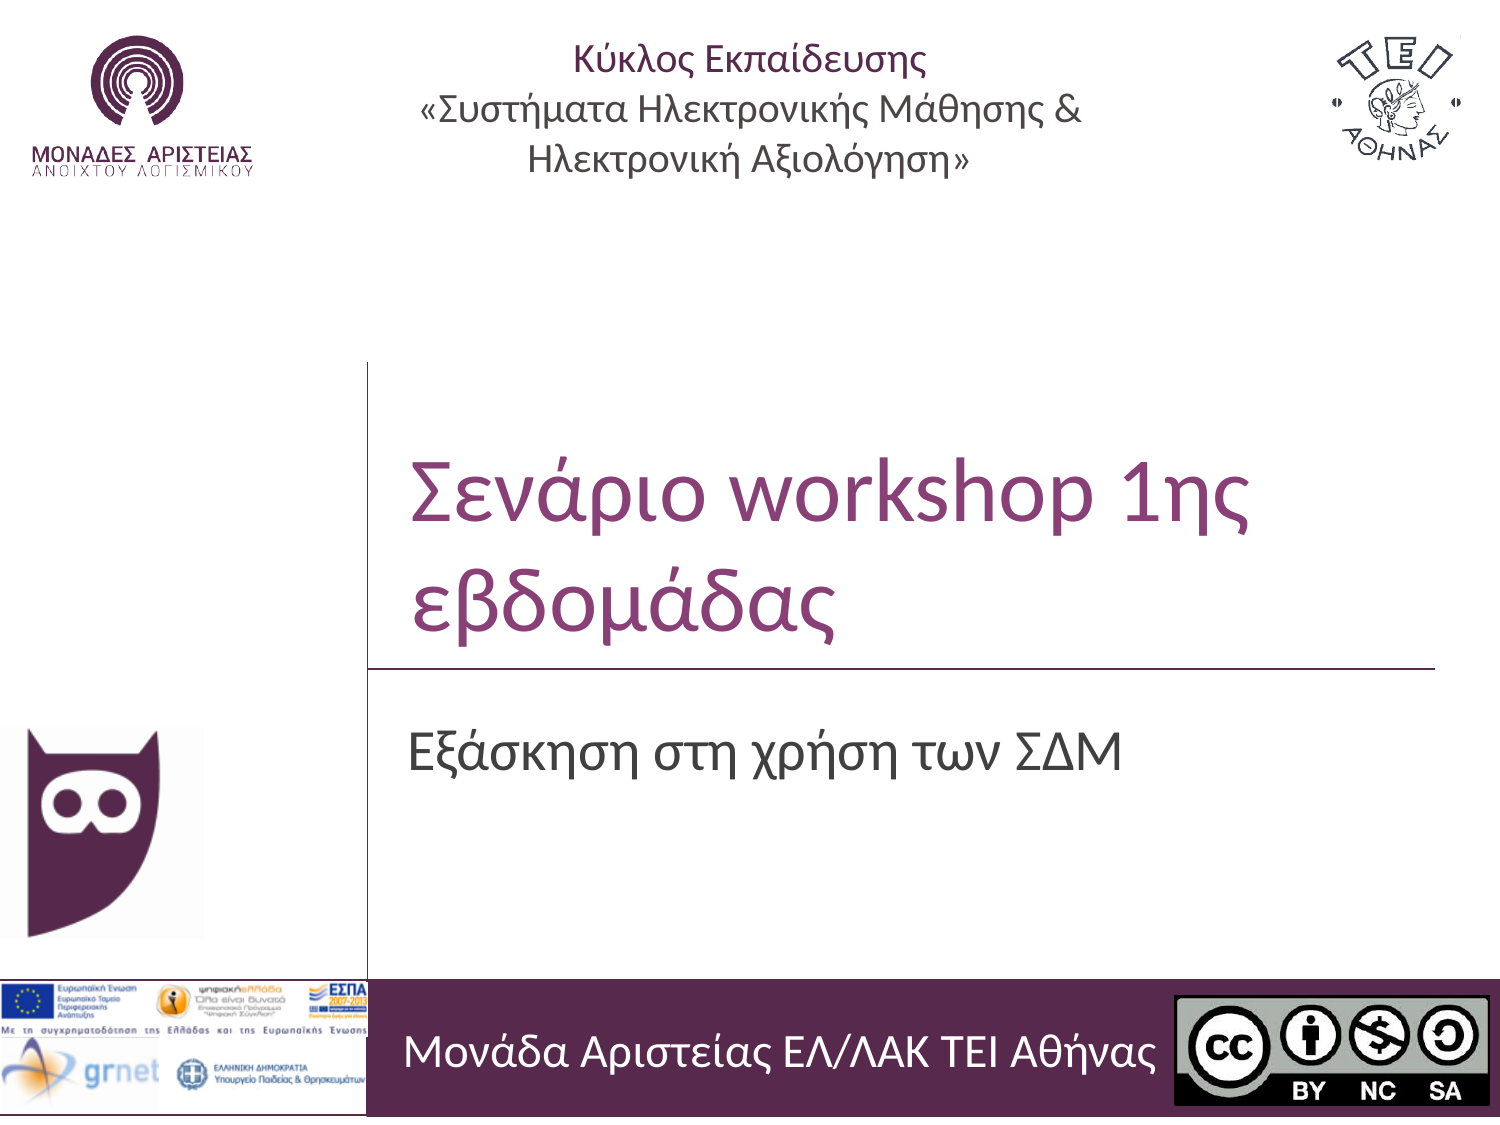

Κύκλος Εκπαίδευσης
«Συστήματα Ηλεκτρονικής Μάθησης & Ηλεκτρονική Αξιολόγηση»
# Σενάριο workshop 1ης εβδομάδας
Εξάσκηση στη χρήση των ΣΔΜ
Μονάδα Αριστείας ΕΛ/ΛΑΚ ΤΕΙ Αθήνας